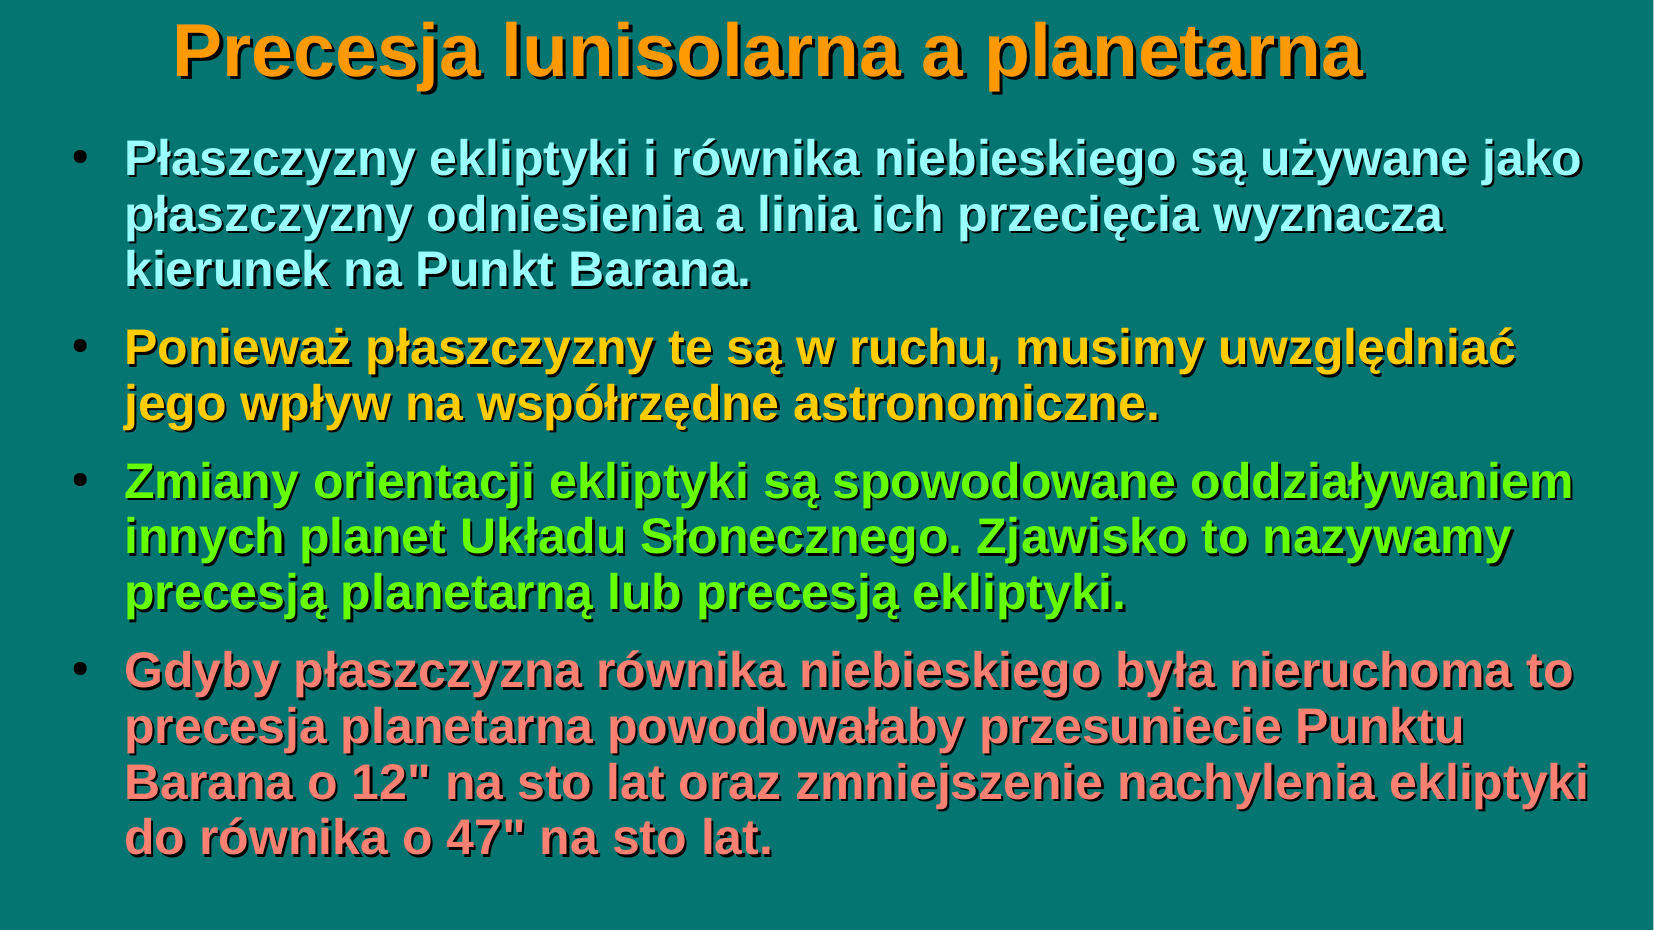

# Precesja lunisolarna a planetarna
Płaszczyzny ekliptyki i równika niebieskiego są używane jako płaszczyzny odniesienia a linia ich przecięcia wyznacza kierunek na Punkt Barana.
Ponieważ płaszczyzny te są w ruchu, musimy uwzględniać jego wpływ na współrzędne astronomiczne.
Zmiany orientacji ekliptyki są spowodowane oddziaływaniem innych planet Układu Słonecznego. Zjawisko to nazywamy precesją planetarną lub precesją ekliptyki.
Gdyby płaszczyzna równika niebieskiego była nieruchoma to precesja planetarna powodowałaby przesuniecie Punktu Barana o 12" na sto lat oraz zmniejszenie nachylenia ekliptyki do równika o 47" na sto lat.